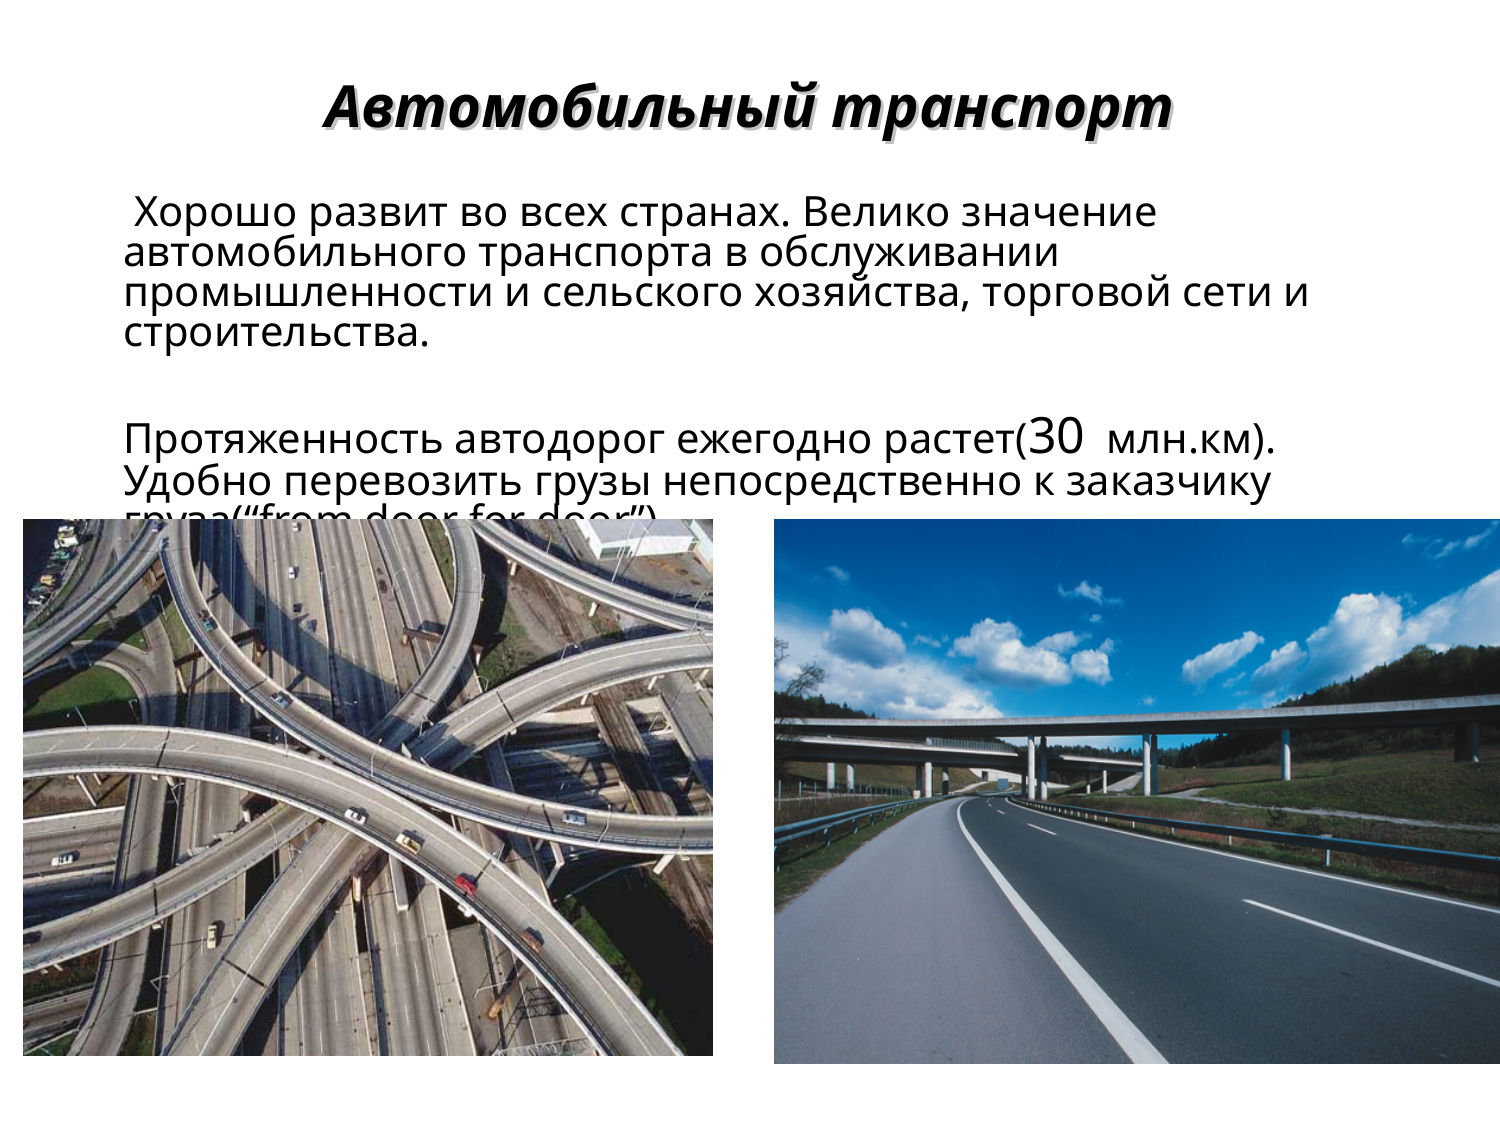

# Автомобильный транспорт
 Хорошо развит во всех странах. Велико значение автомобильного транспорта в обслуживании промышленности и сельского хозяйства, торговой сети и строительства.
Протяженность автодорог ежегодно растет(30 млн.км). Удобно перевозить грузы непосредственно к заказчику груза(“from door for door”).